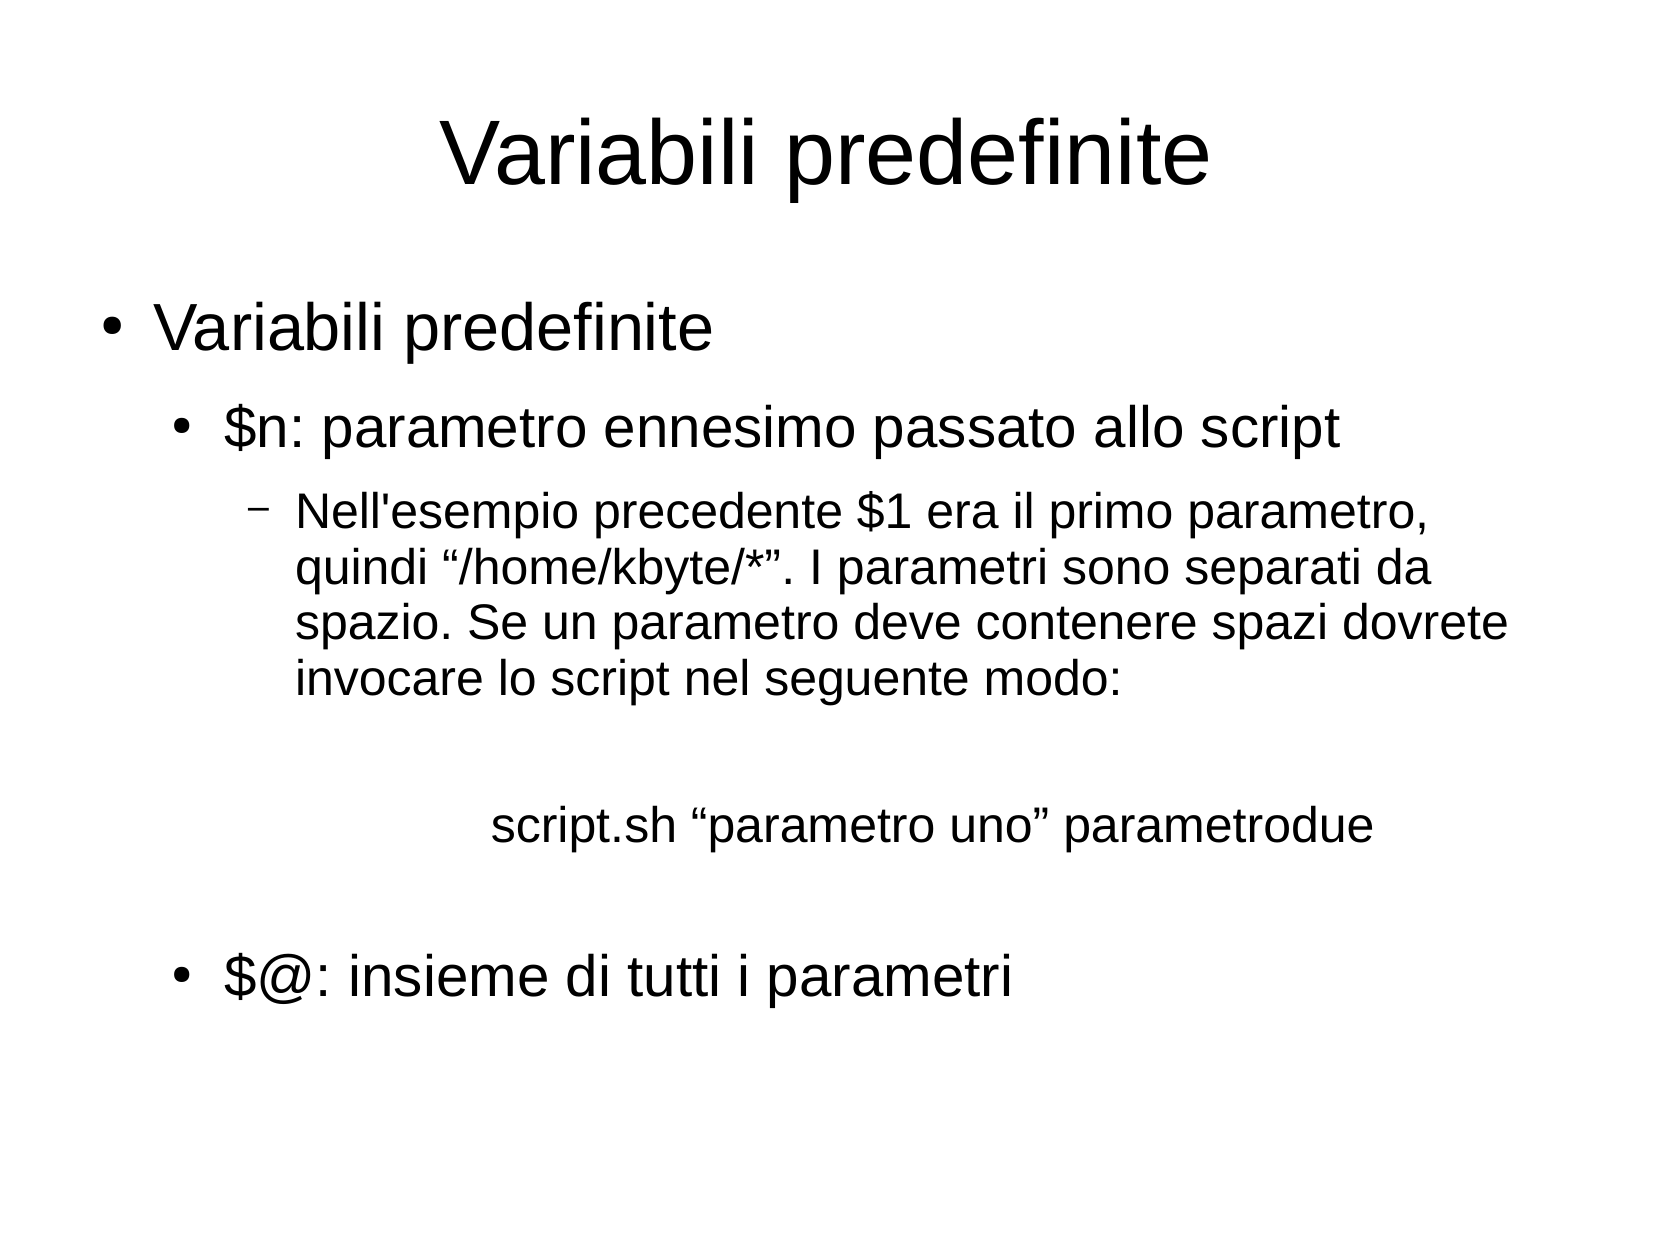

# Variabili predefinite
Variabili predefinite
$n: parametro ennesimo passato allo script
Nell'esempio precedente $1 era il primo parametro, quindi “/home/kbyte/*”. I parametri sono separati da spazio. Se un parametro deve contenere spazi dovrete invocare lo script nel seguente modo:
script.sh “parametro uno” parametrodue
$@: insieme di tutti i parametri